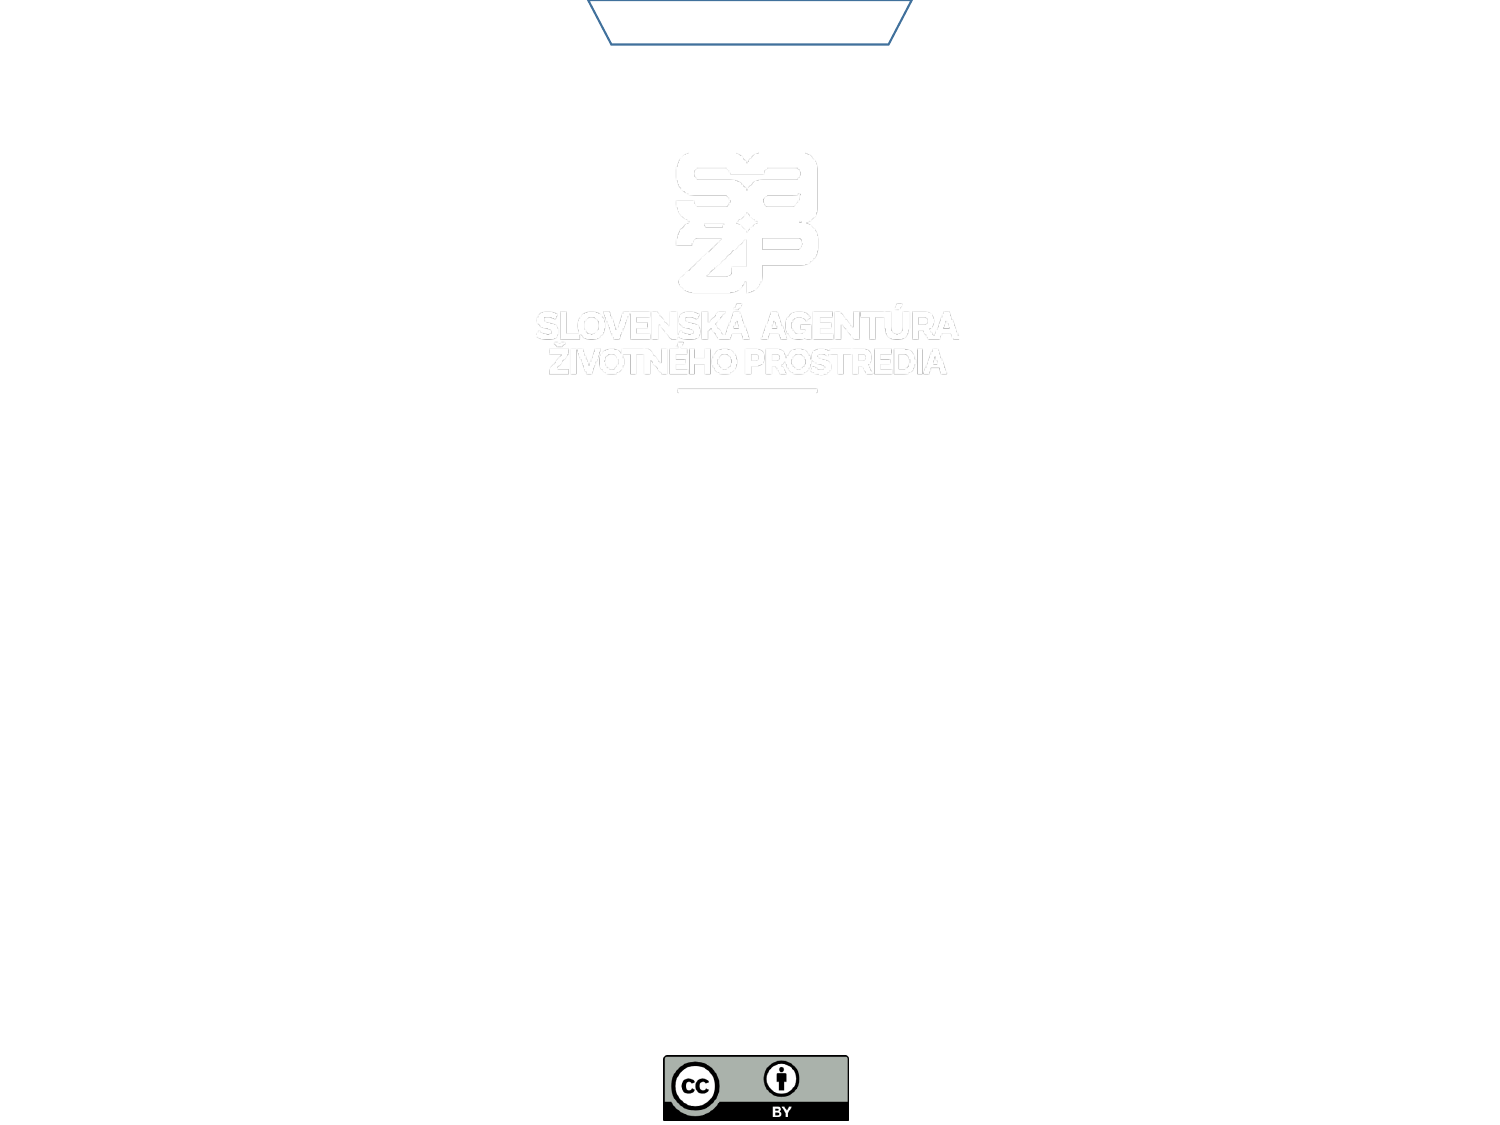

# 4 Stratégia implementácie INSPIRE & Akčný plán v SR 2016-2021
Martin Tuchyňa (martin.tuchyna@sazp.sk)
26.04.2016, KR NIPI, Bratislava